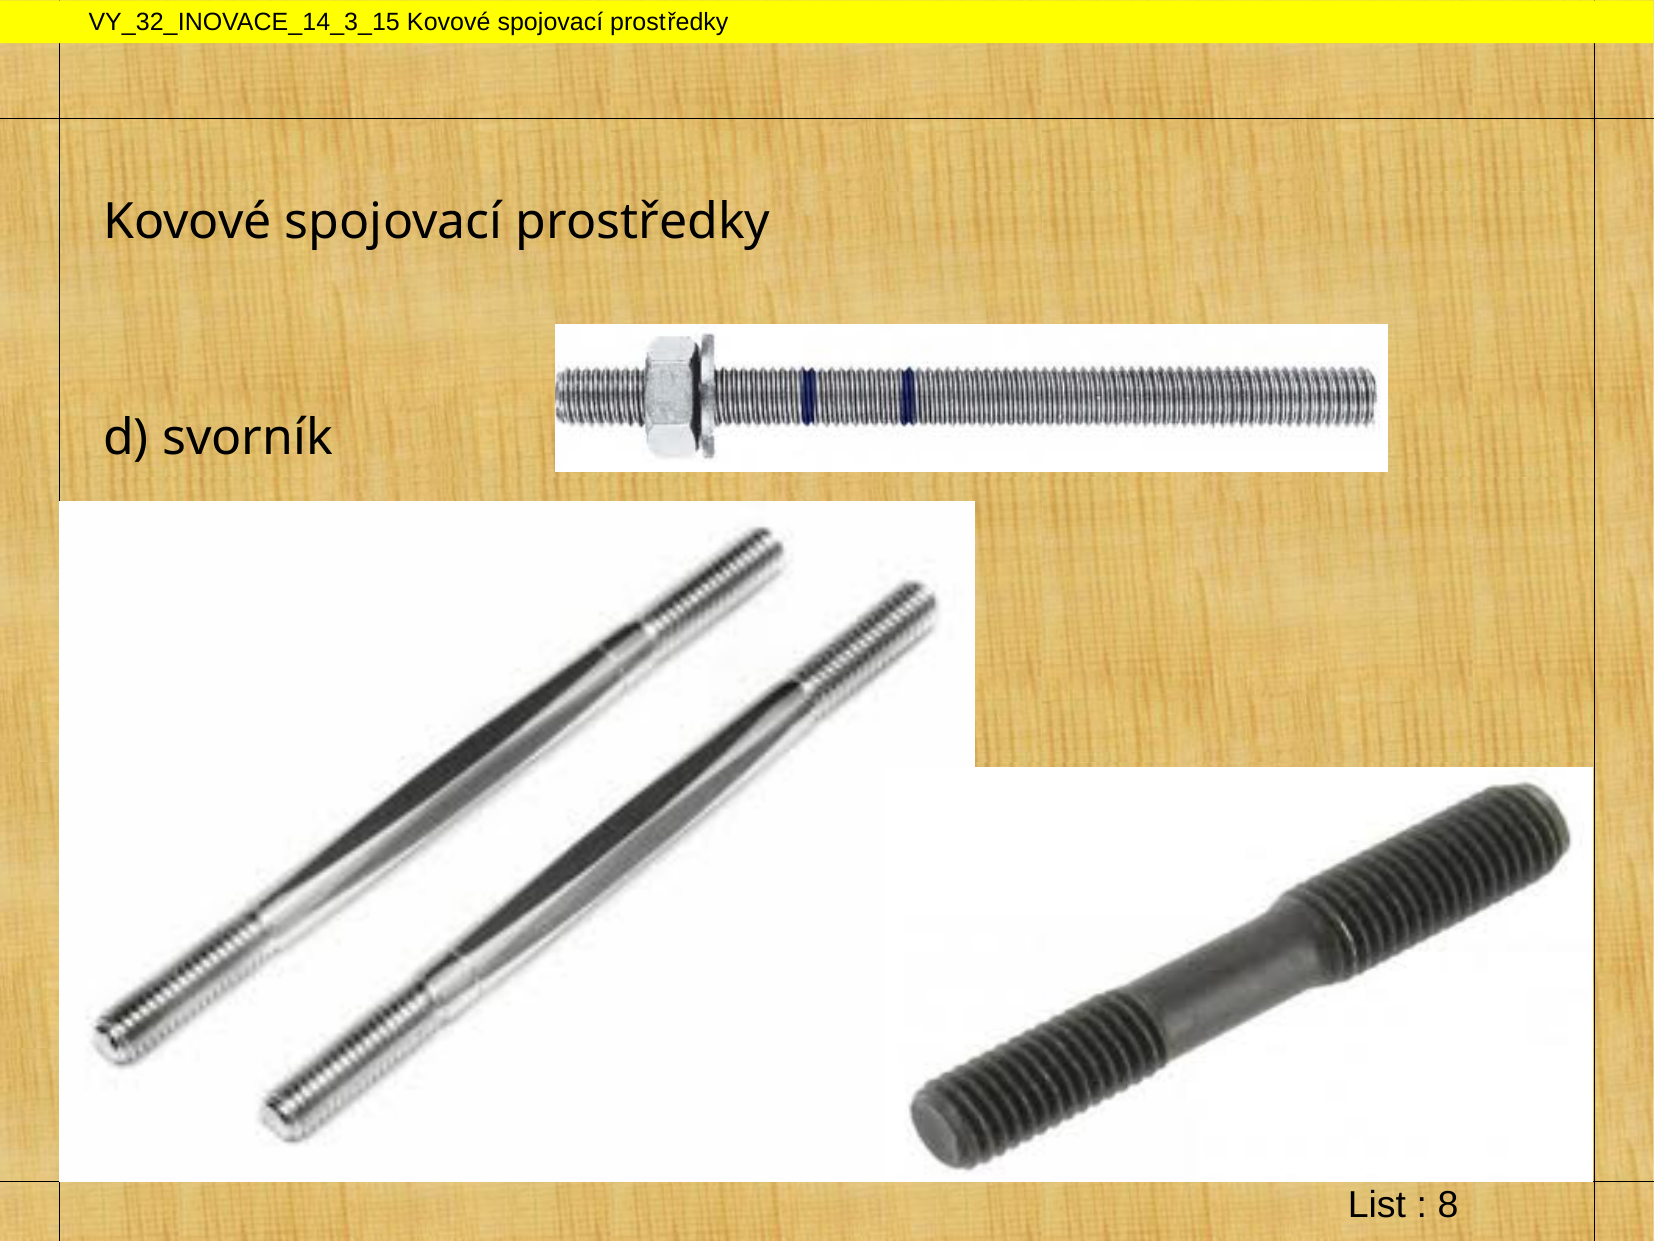

VY_32_INOVACE_14_3_15 Kovové spojovací prostředky
Kovové spojovací prostředky
d) svorník
List :